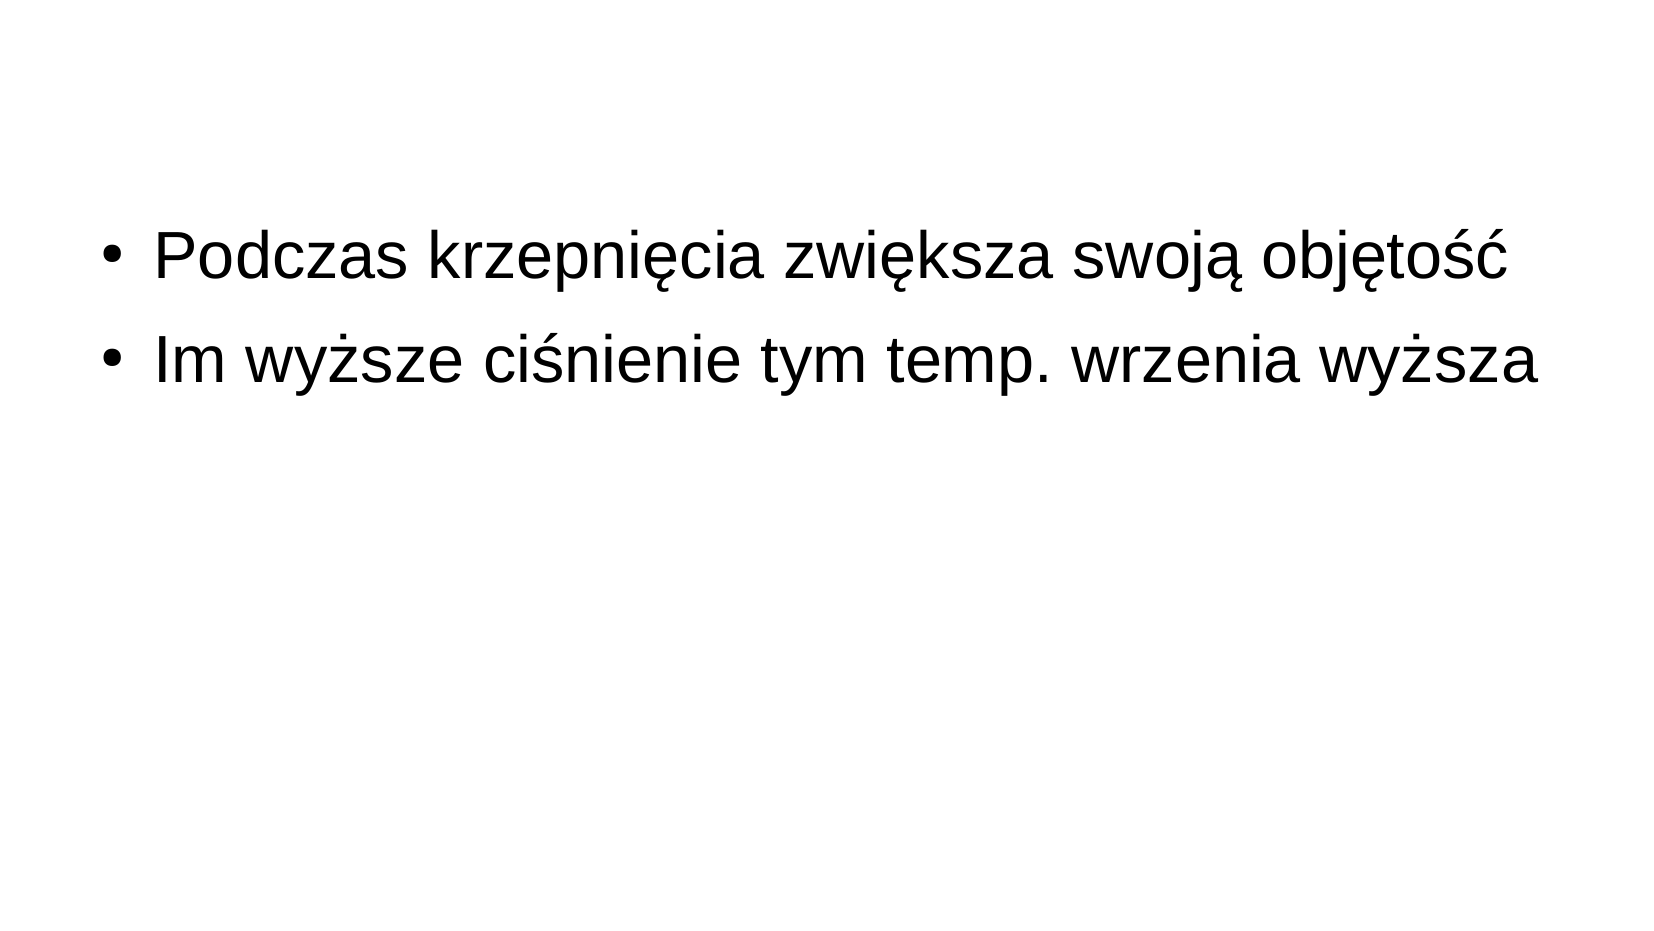

#
Podczas krzepnięcia zwiększa swoją objętość
Im wyższe ciśnienie tym temp. wrzenia wyższa